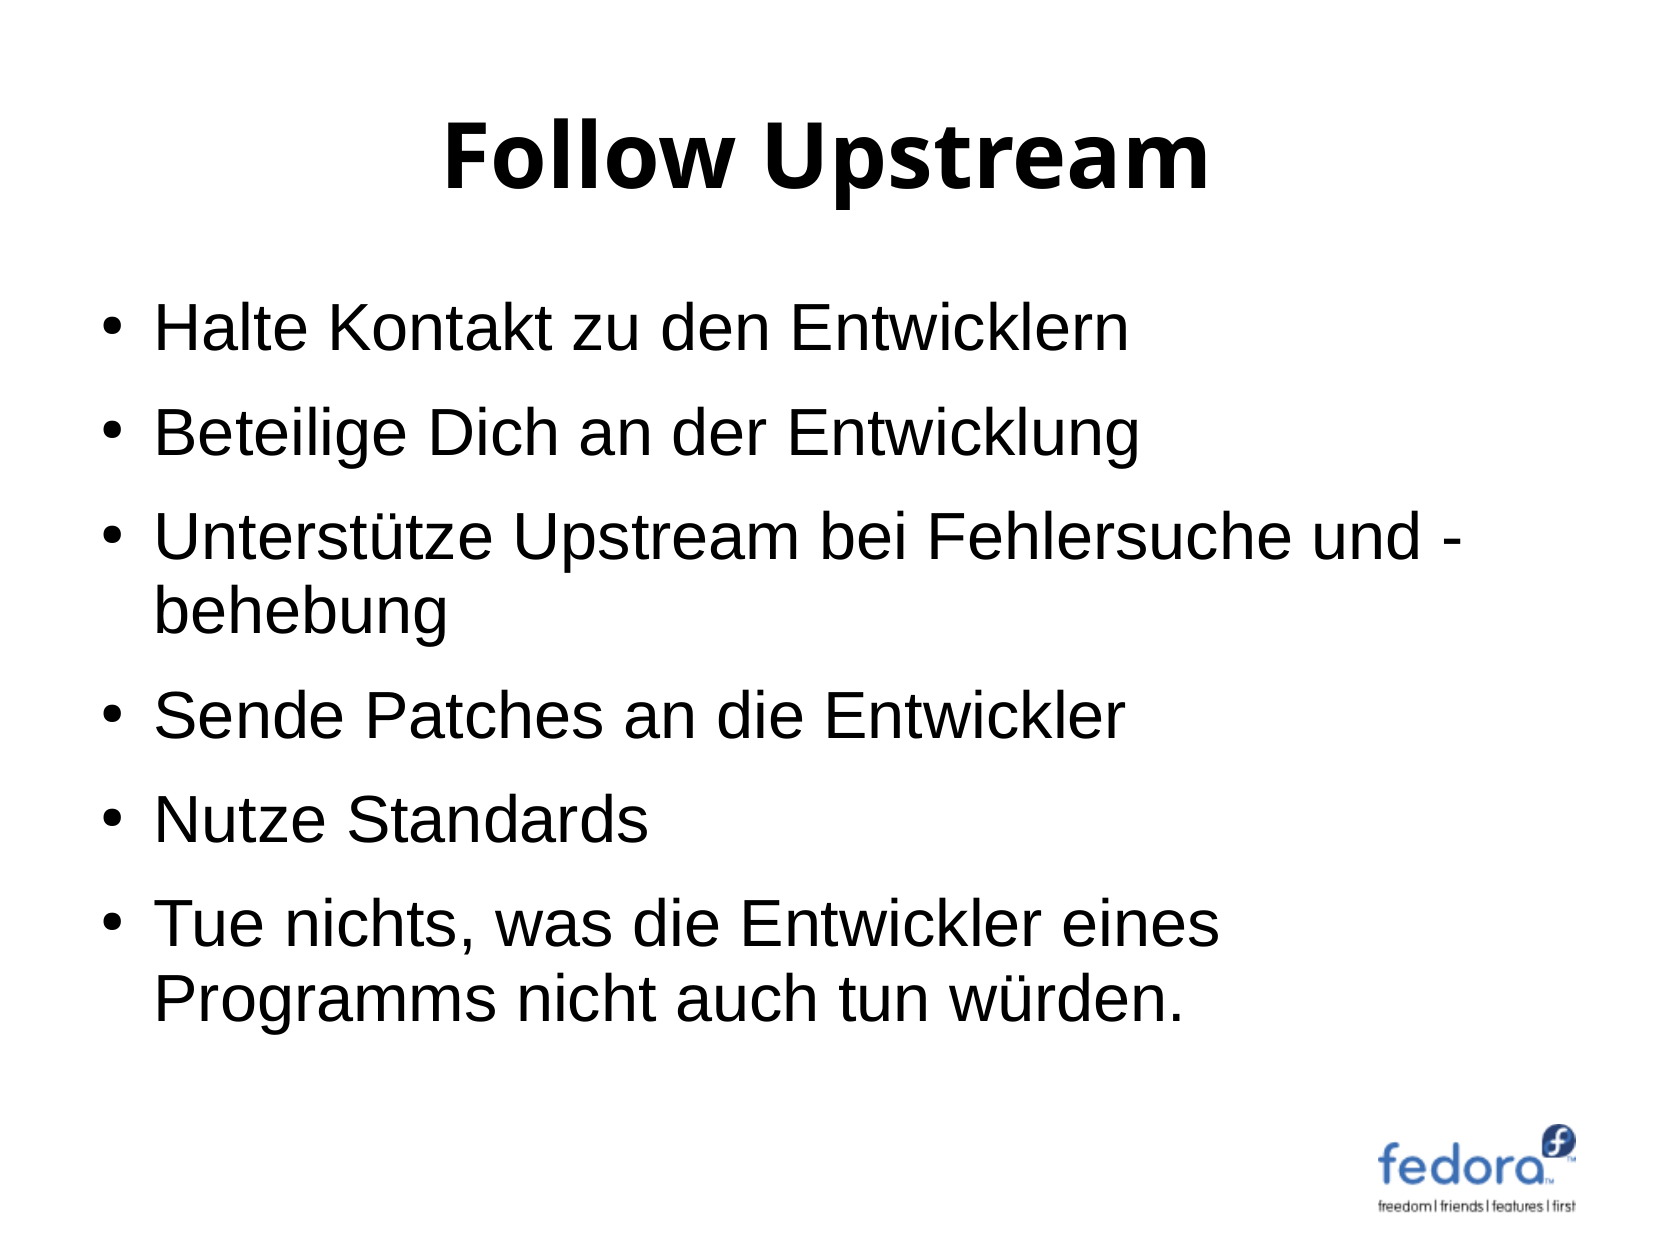

# Follow Upstream
Halte Kontakt zu den Entwicklern
Beteilige Dich an der Entwicklung
Unterstütze Upstream bei Fehlersuche und -behebung
Sende Patches an die Entwickler
Nutze Standards
Tue nichts, was die Entwickler eines Programms nicht auch tun würden.